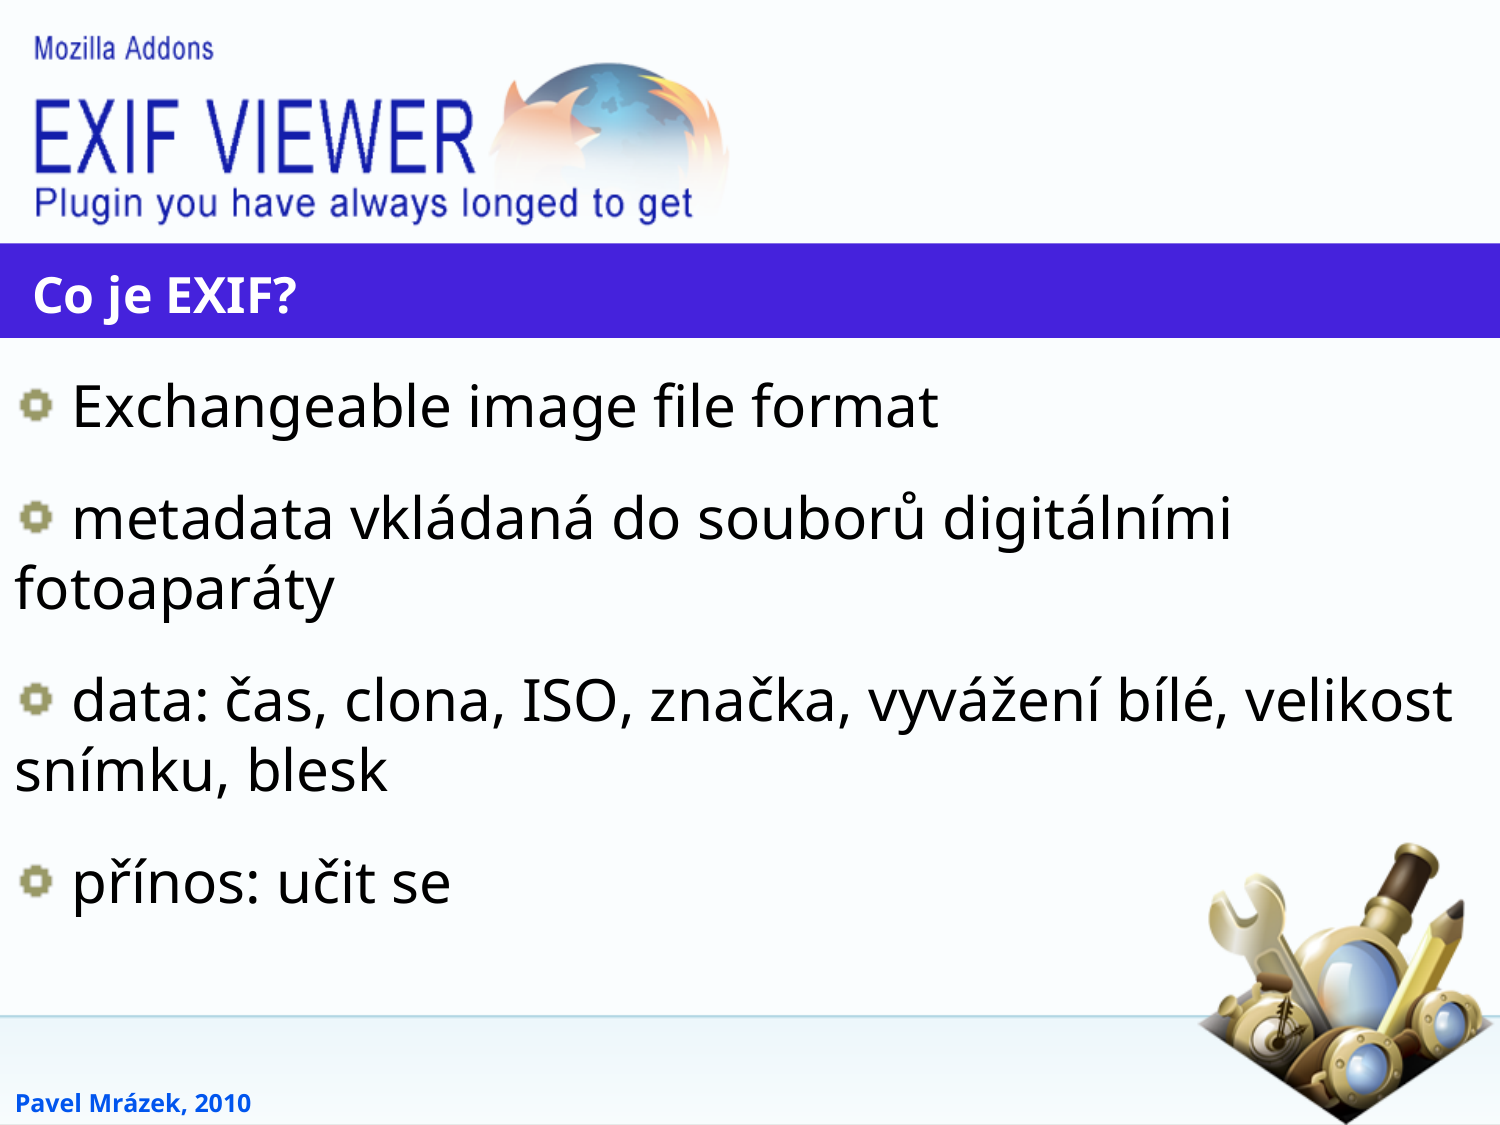

Co je EXIF?
 Exchangeable image file format
 metadata vkládaná do souborů digitálními fotoaparáty
 data: čas, clona, ISO, značka, vyvážení bílé, velikost snímku, blesk
 přínos: učit se
Pavel Mrázek, 2010